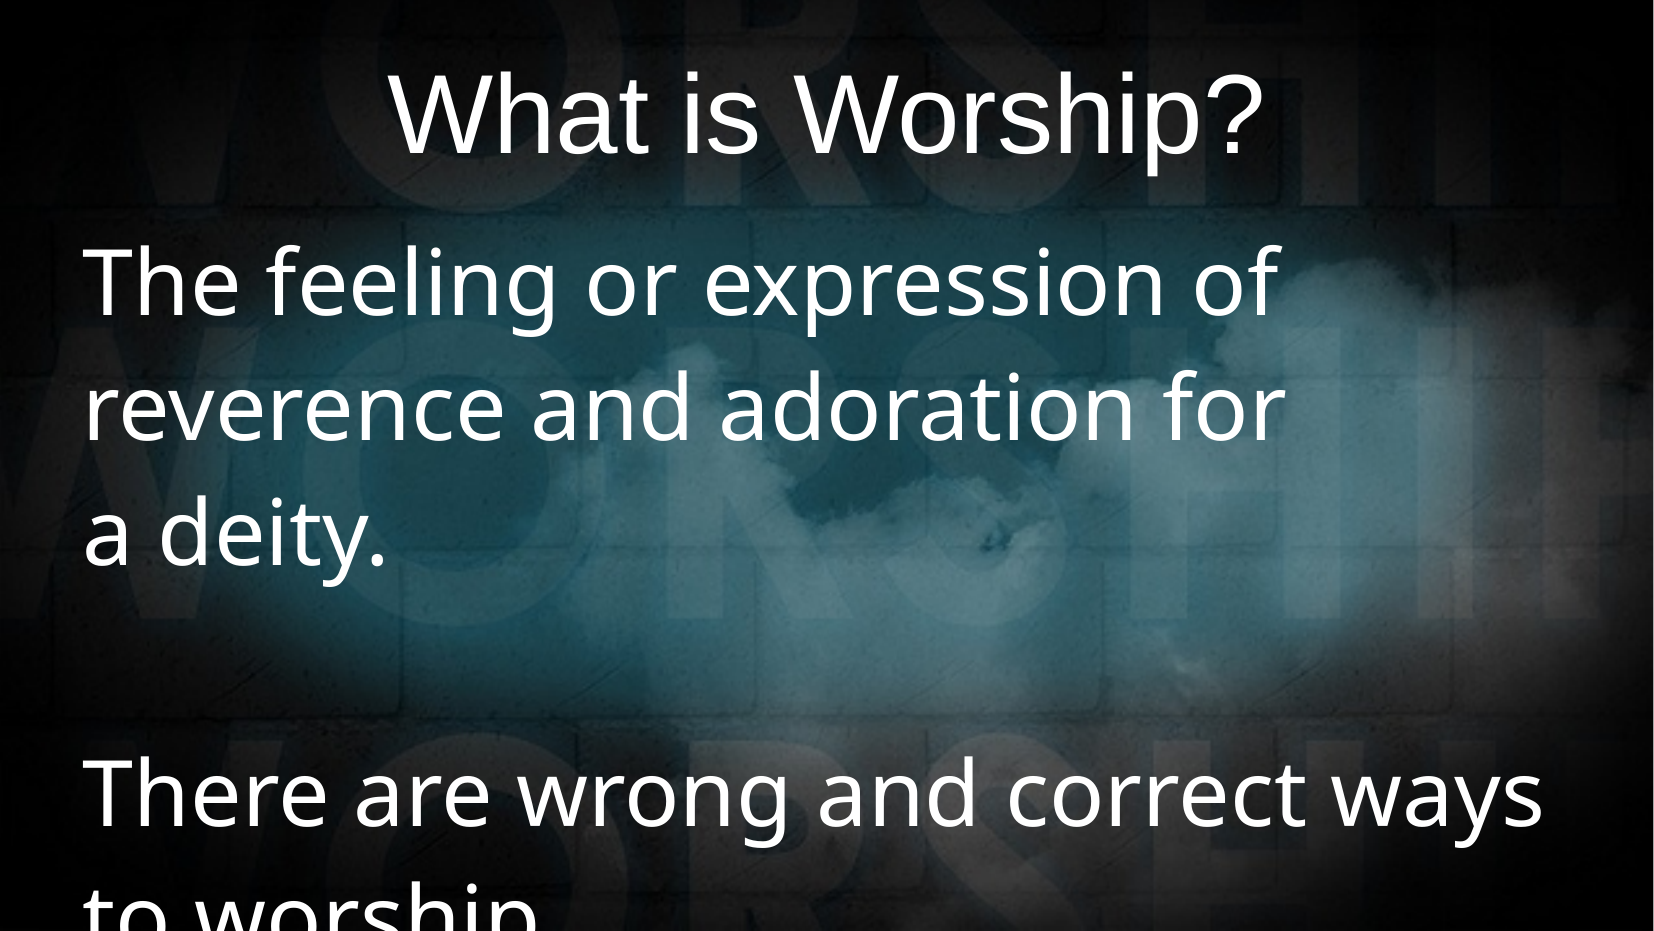

# What is Worship?
The feeling or expression of reverence and adoration for a deity.
There are wrong and correct ways to worship